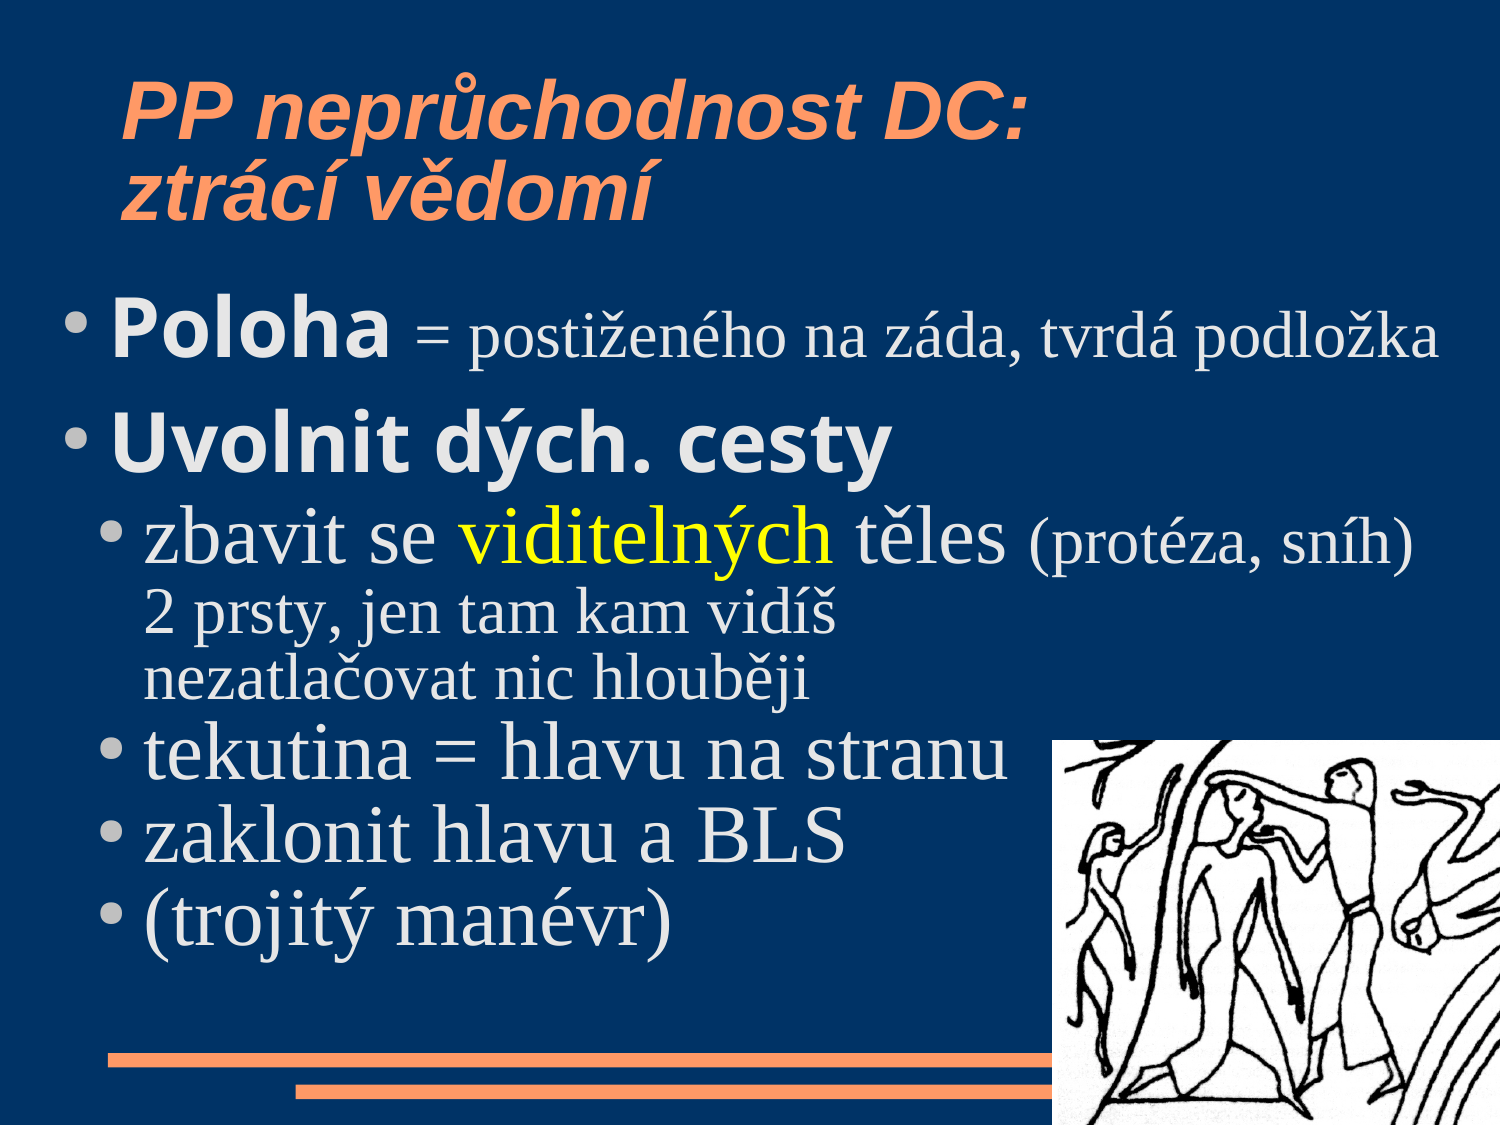

# PP neprůchodnost DC: ztrácí vědomí
Poloha = postiženého na záda, tvrdá podložka
Uvolnit dých. cesty
zbavit se viditelných těles (protéza, sníh)
2 prsty, jen tam kam vidíš
nezatlačovat nic hlouběji
tekutina = hlavu na stranu
zaklonit hlavu a BLS
(trojitý manévr)